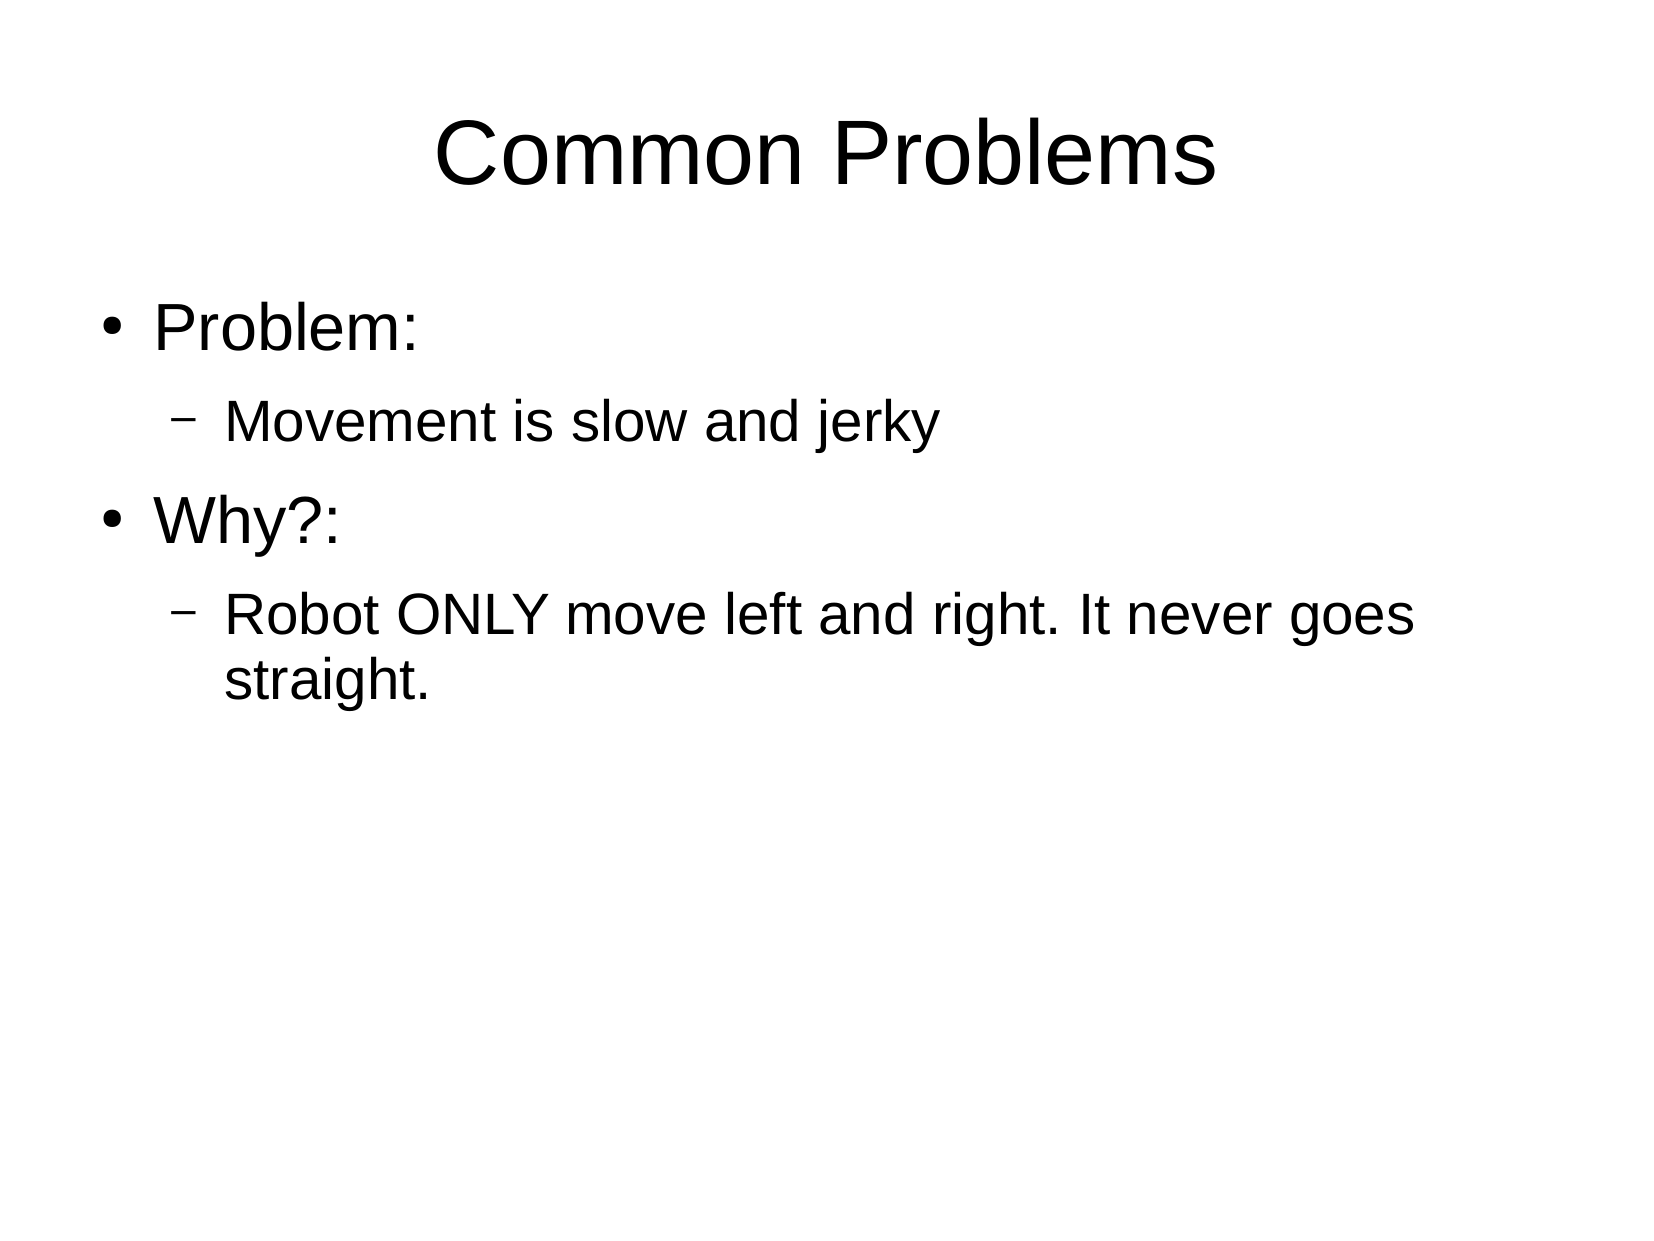

# Common Problems
Problem:
Movement is slow and jerky
Why?:
Robot ONLY move left and right. It never goes straight.